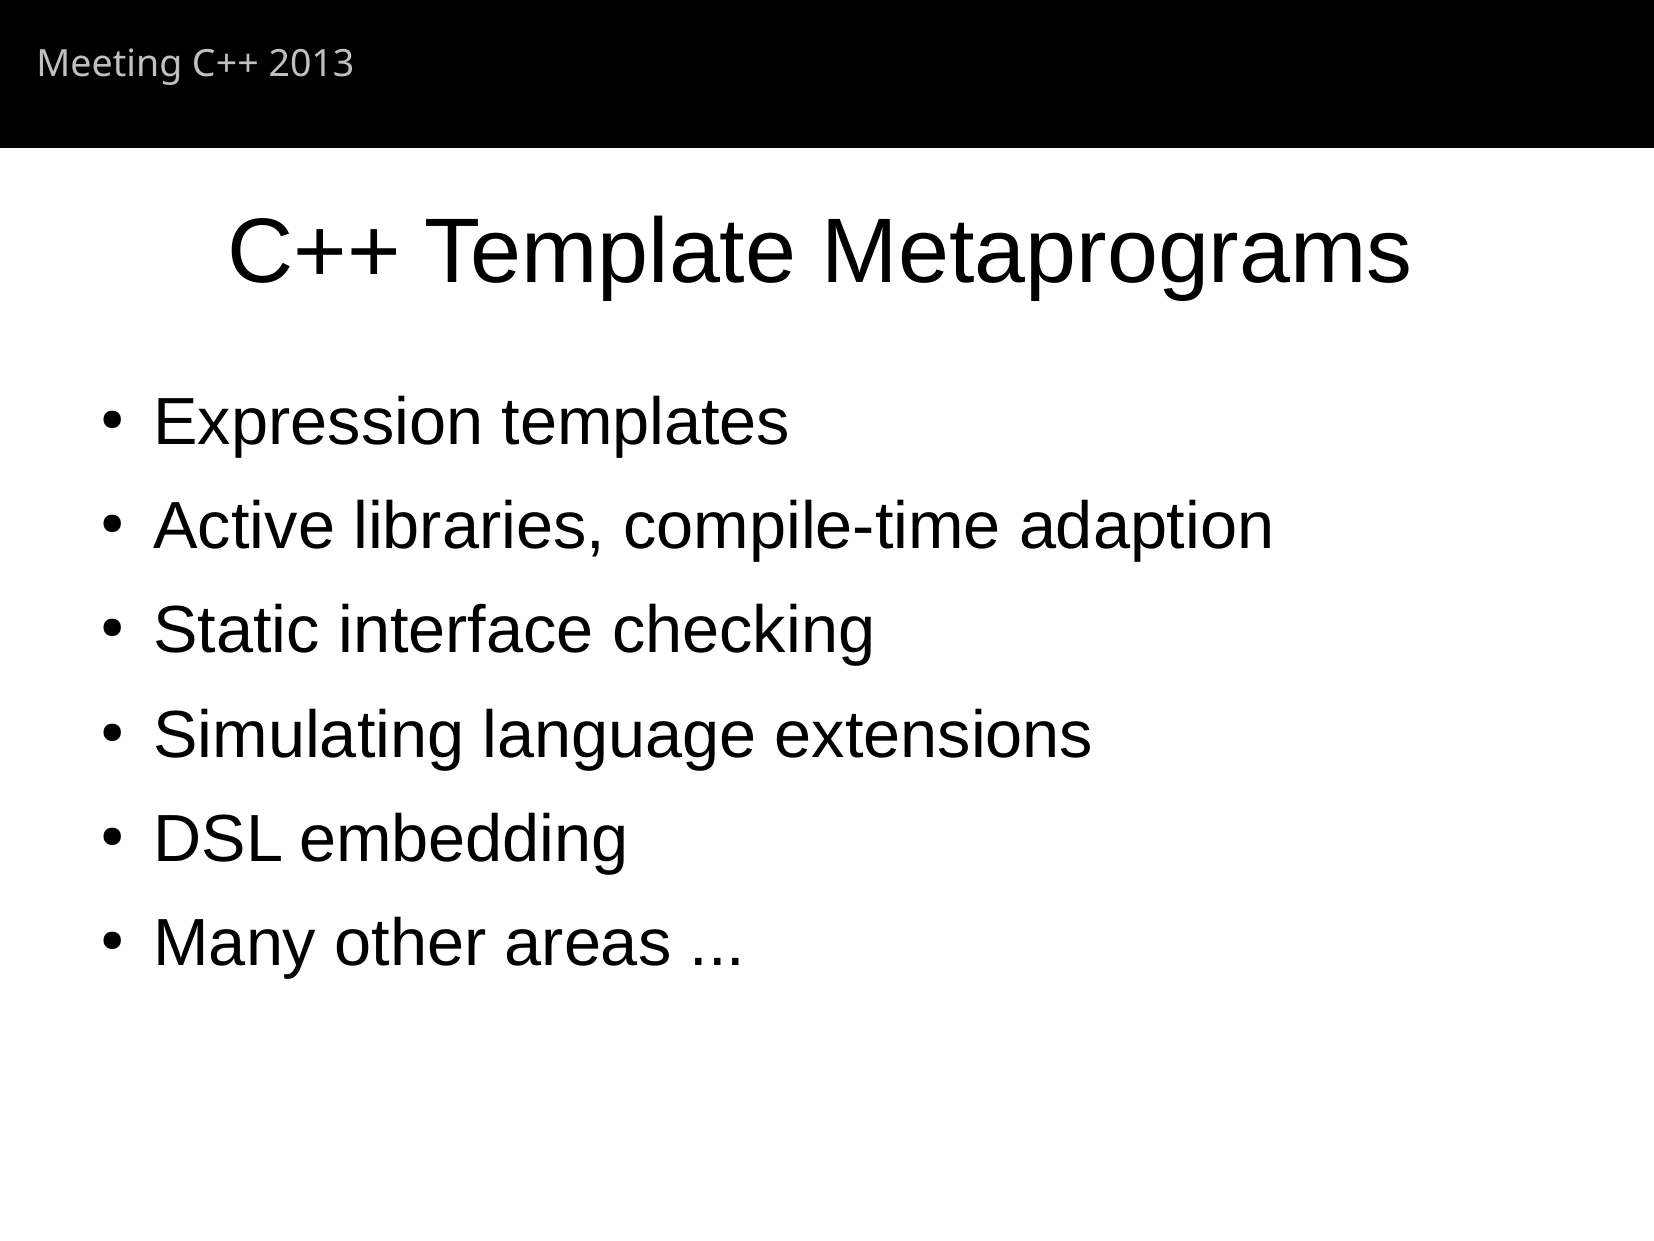

# C++ Template Metaprograms
Expression templates
Active libraries, compile-time adaption
Static interface checking
Simulating language extensions
DSL embedding
Many other areas ...